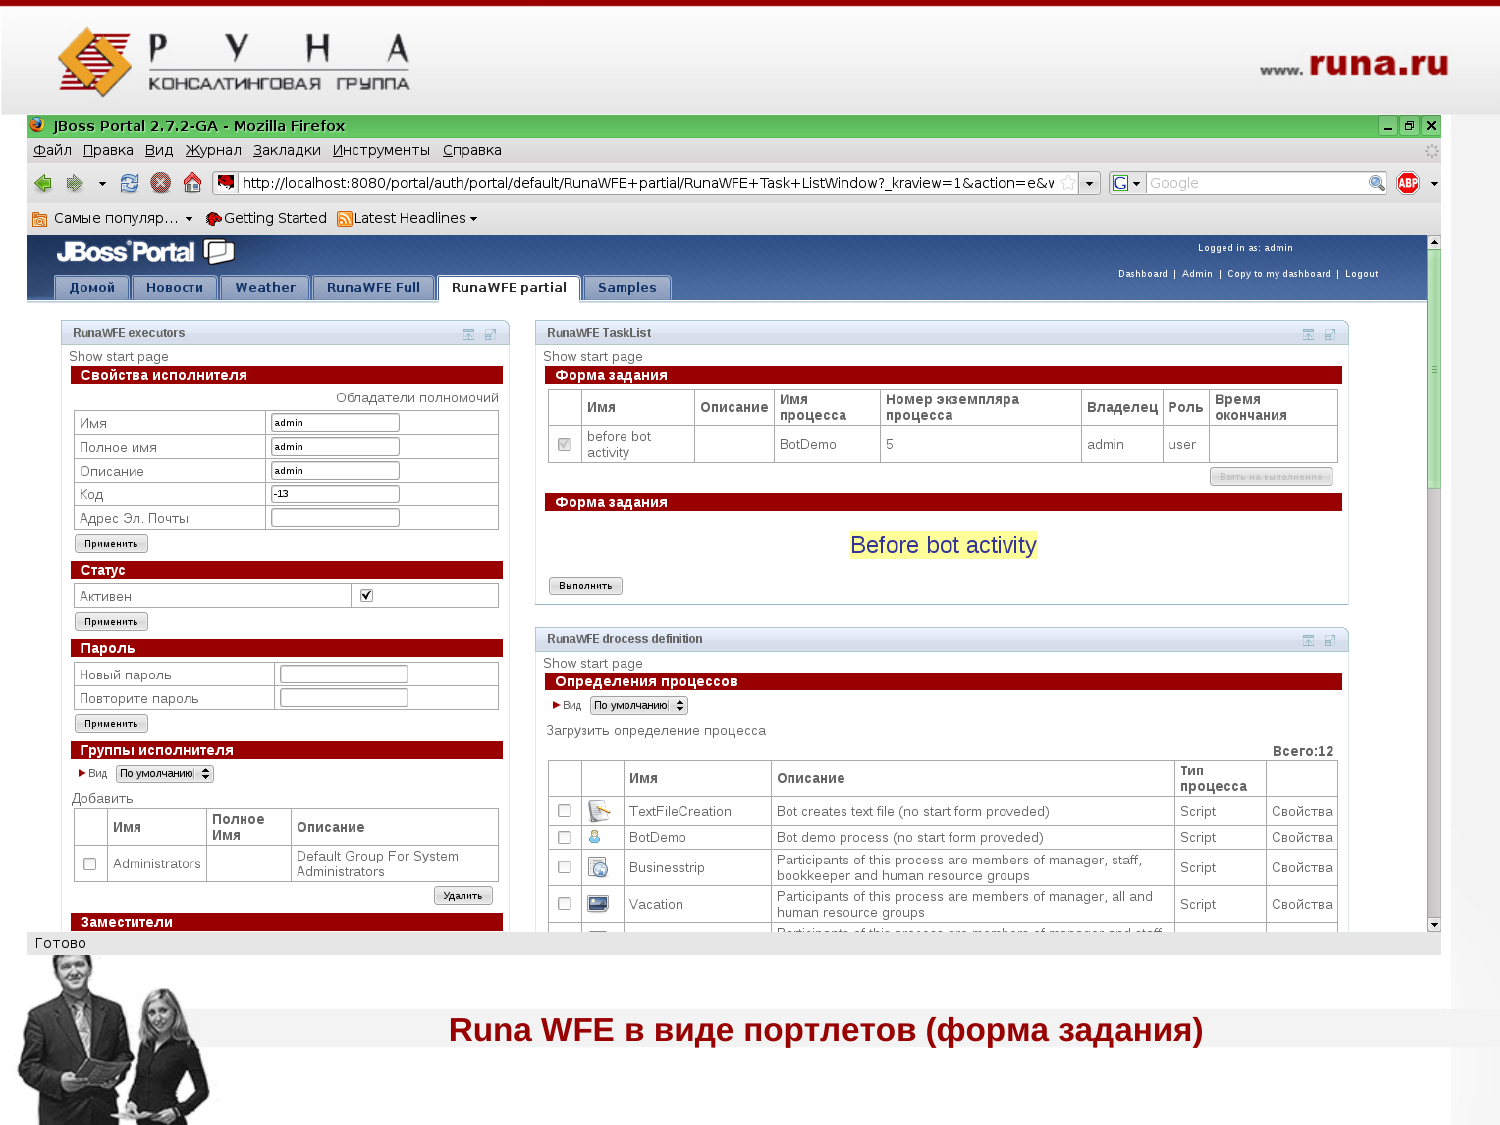

-
Runa WFE в виде портлетов (форма задания)